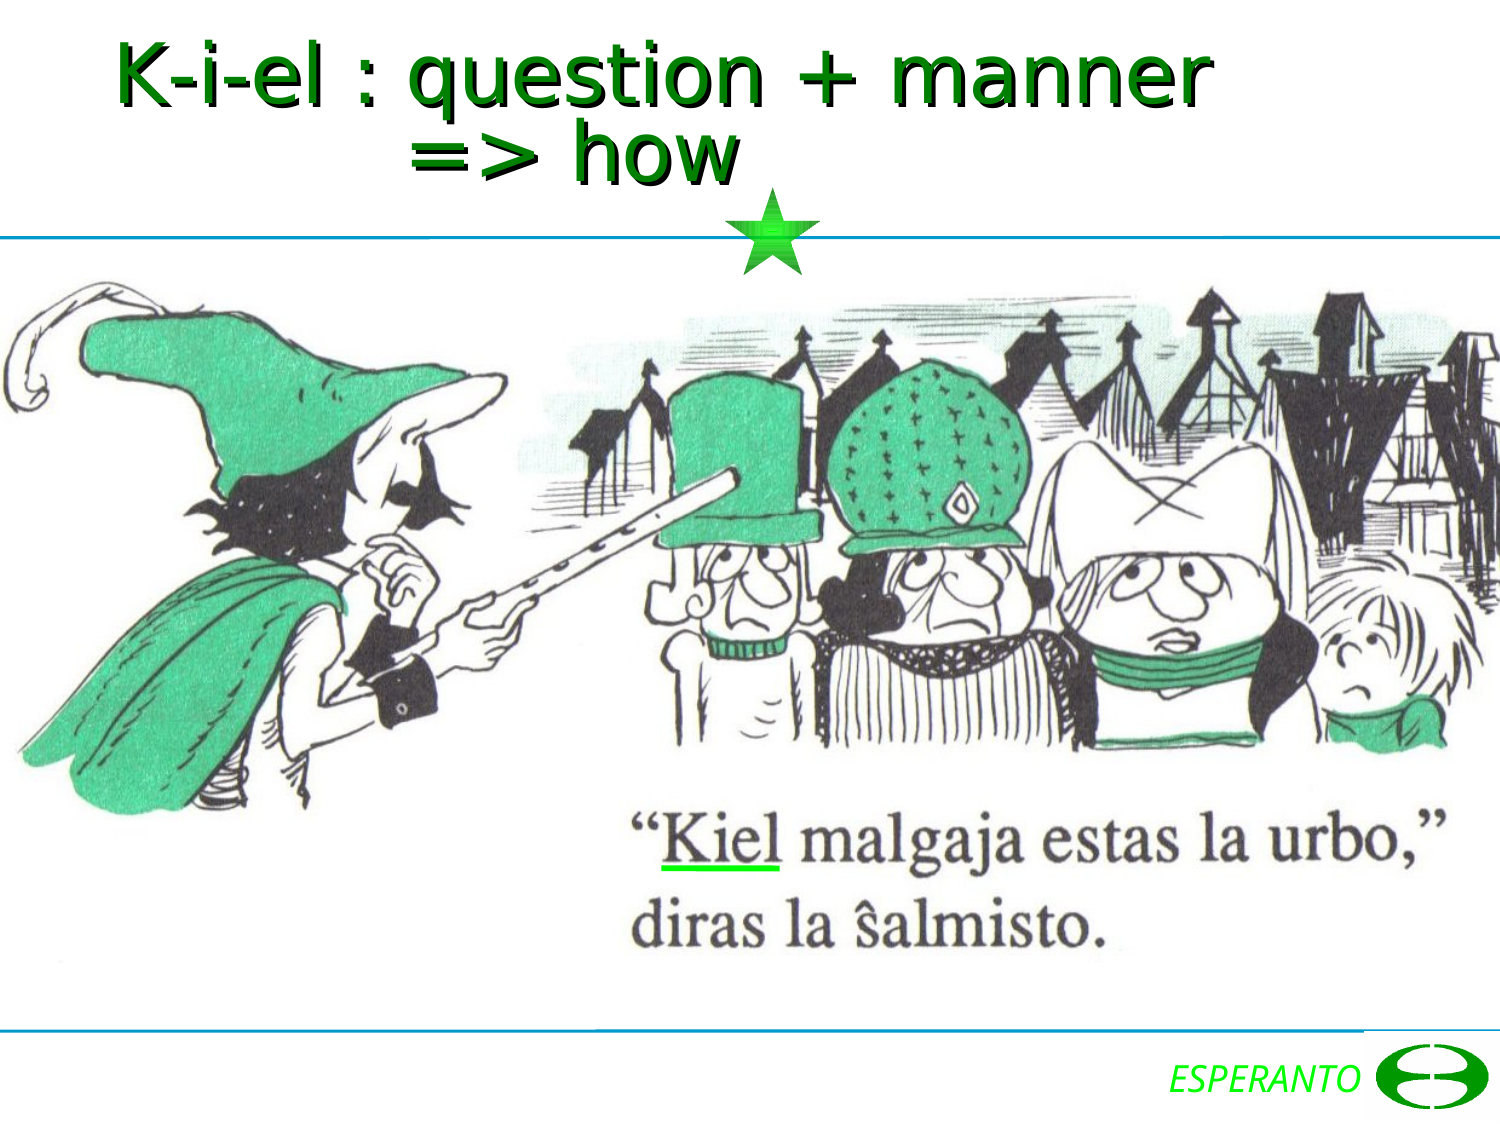

# K-i-el : question + manner => how